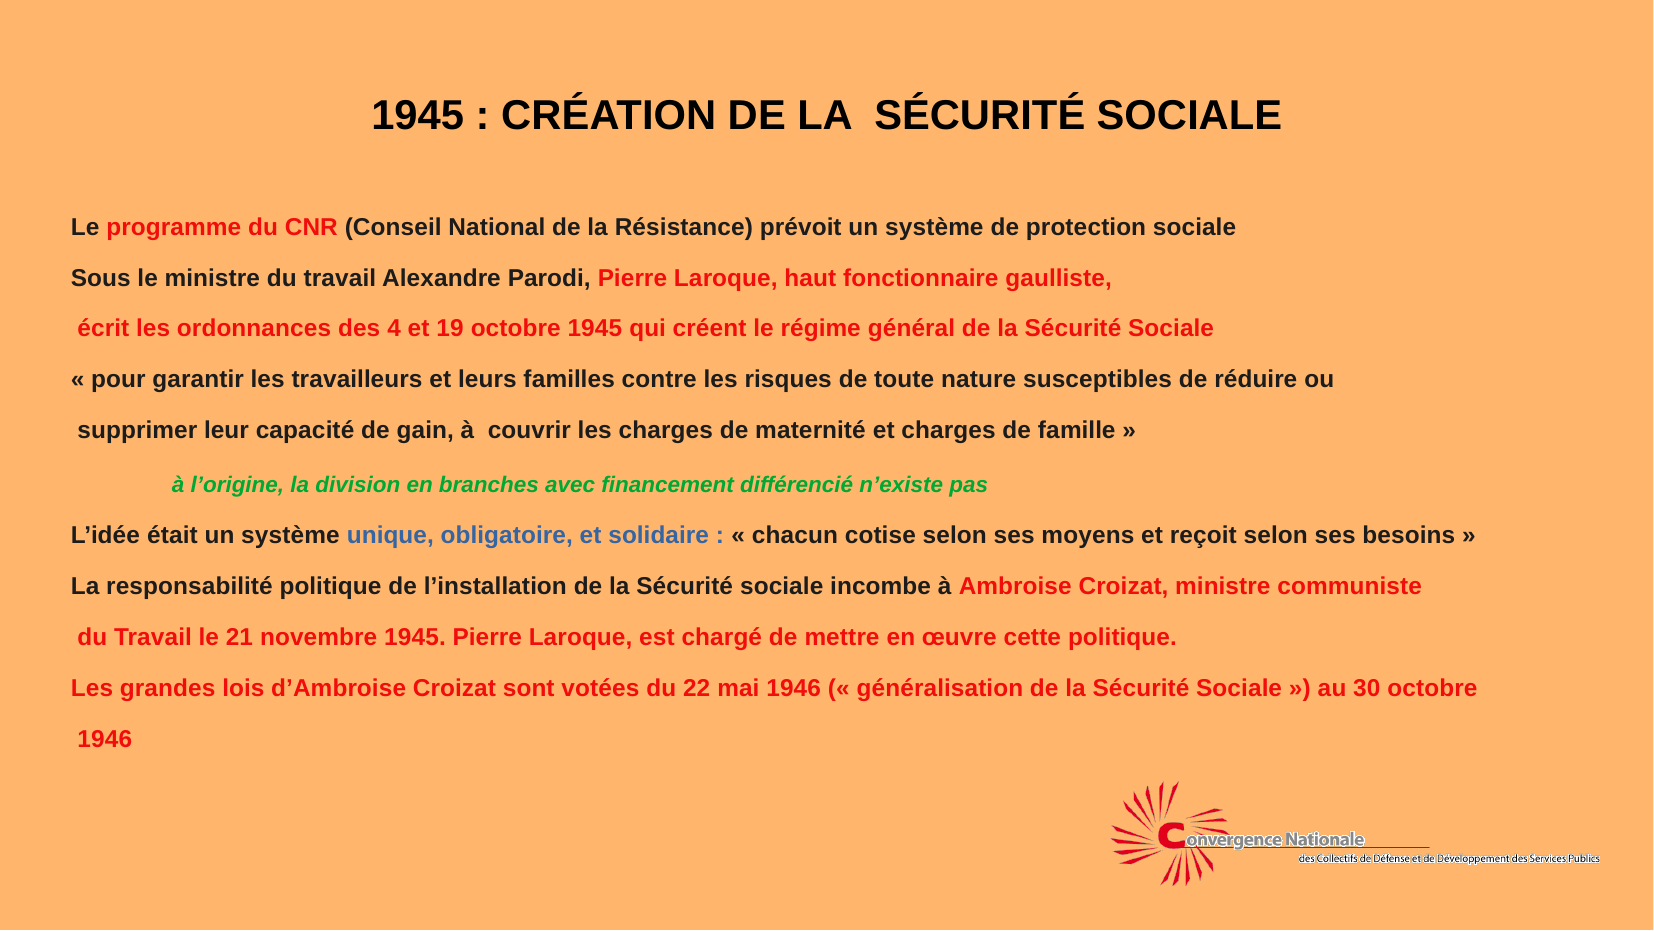

# 1945 : CRÉATION DE LA SÉCURITÉ SOCIALE
Le programme du CNR (Conseil National de la Résistance) prévoit un système de protection sociale
Sous le ministre du travail Alexandre Parodi, Pierre Laroque, haut fonctionnaire gaulliste,
 écrit les ordonnances des 4 et 19 octobre 1945 qui créent le régime général de la Sécurité Sociale
« pour garantir les travailleurs et leurs familles contre les risques de toute nature susceptibles de réduire ou
 supprimer leur capacité de gain, à couvrir les charges de maternité et charges de famille »
 à l’origine, la division en branches avec financement différencié n’existe pas
L’idée était un système unique, obligatoire, et solidaire : « chacun cotise selon ses moyens et reçoit selon ses besoins »
La responsabilité politique de l’installation de la Sécurité sociale incombe à Ambroise Croizat, ministre communiste
 du Travail le 21 novembre 1945. Pierre Laroque, est chargé de mettre en œuvre cette politique.
Les grandes lois d’Ambroise Croizat sont votées du 22 mai 1946 (« généralisation de la Sécurité Sociale ») au 30 octobre
 1946